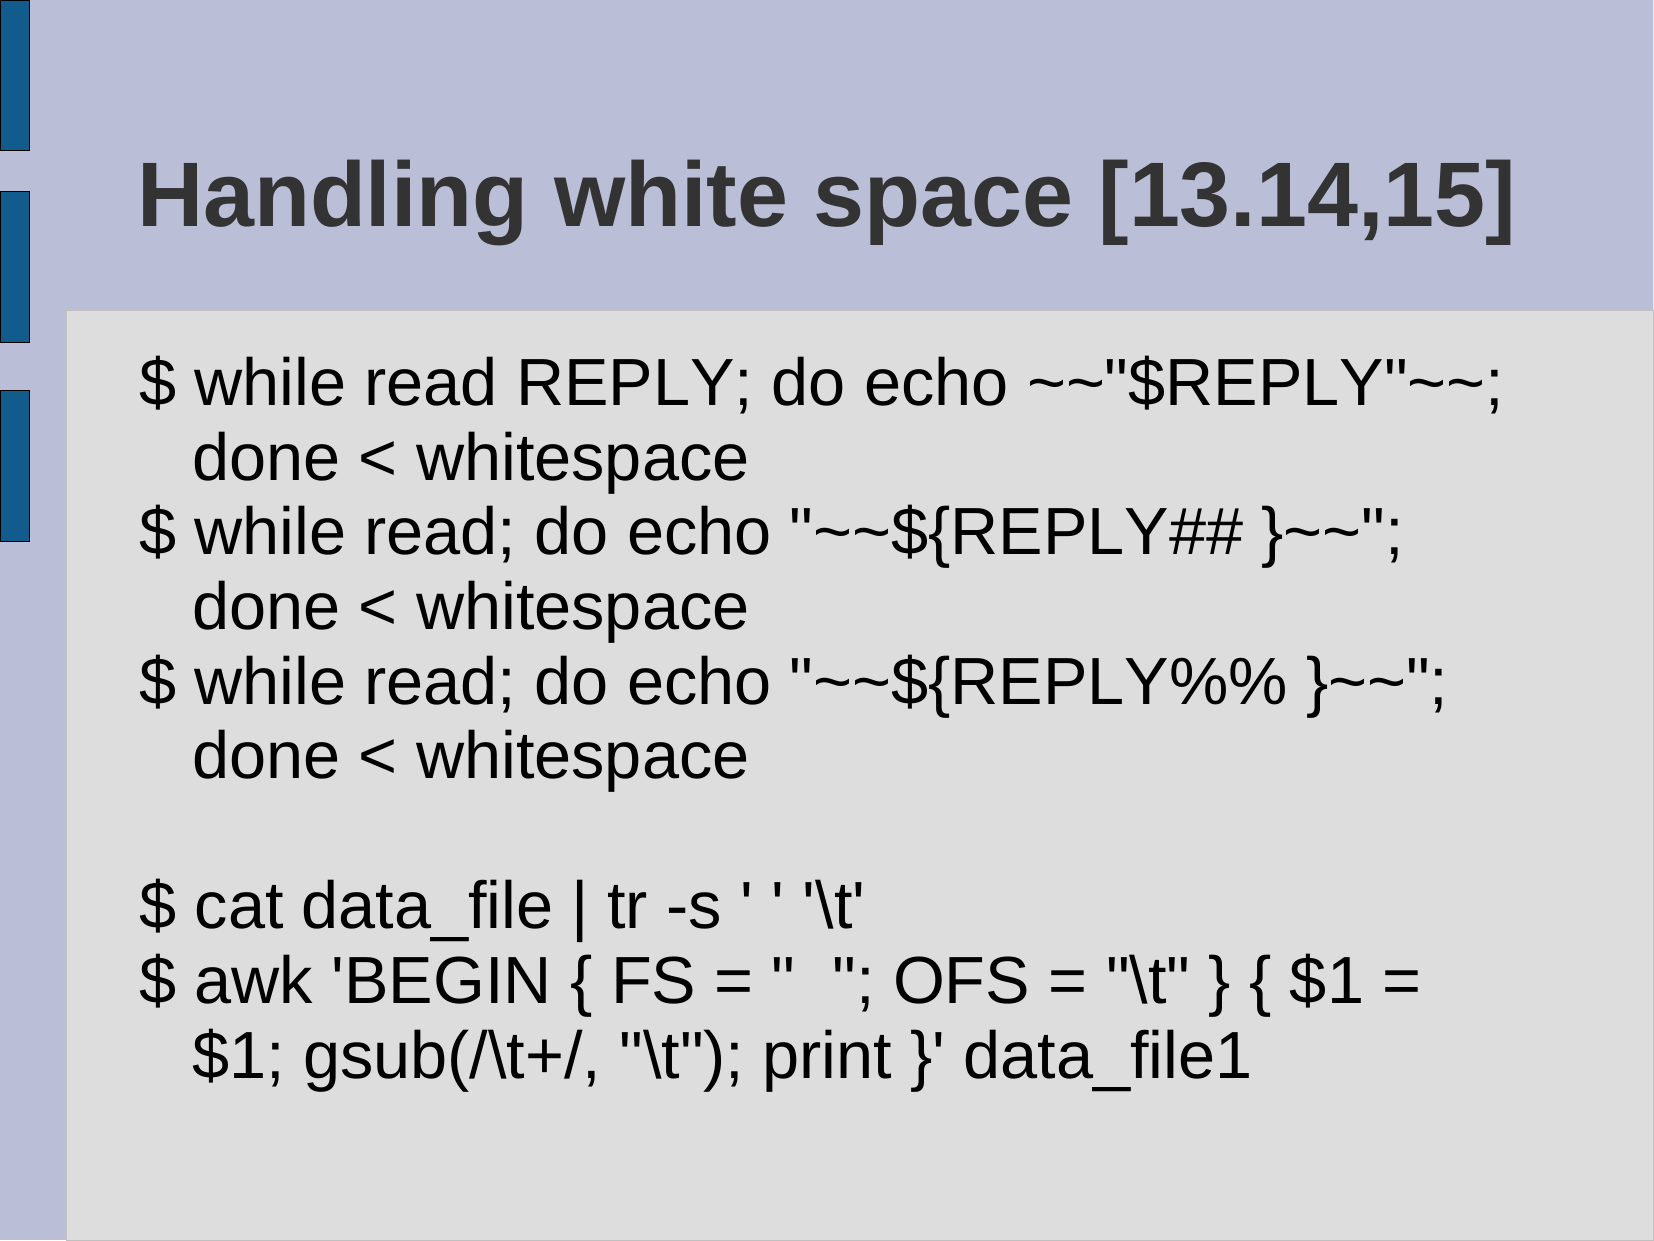

# Handling white space [13.14,15]
$ while read REPLY; do echo ~~"$REPLY"~~; done < whitespace
$ while read; do echo "~~${REPLY## }~~"; done < whitespace
$ while read; do echo "~~${REPLY%% }~~"; done < whitespace
$ cat data_file | tr -s ' ' '\t'
$ awk 'BEGIN { FS = " "; OFS = "\t" } { $1 = $1; gsub(/\t+/, "\t"); print }' data_file1